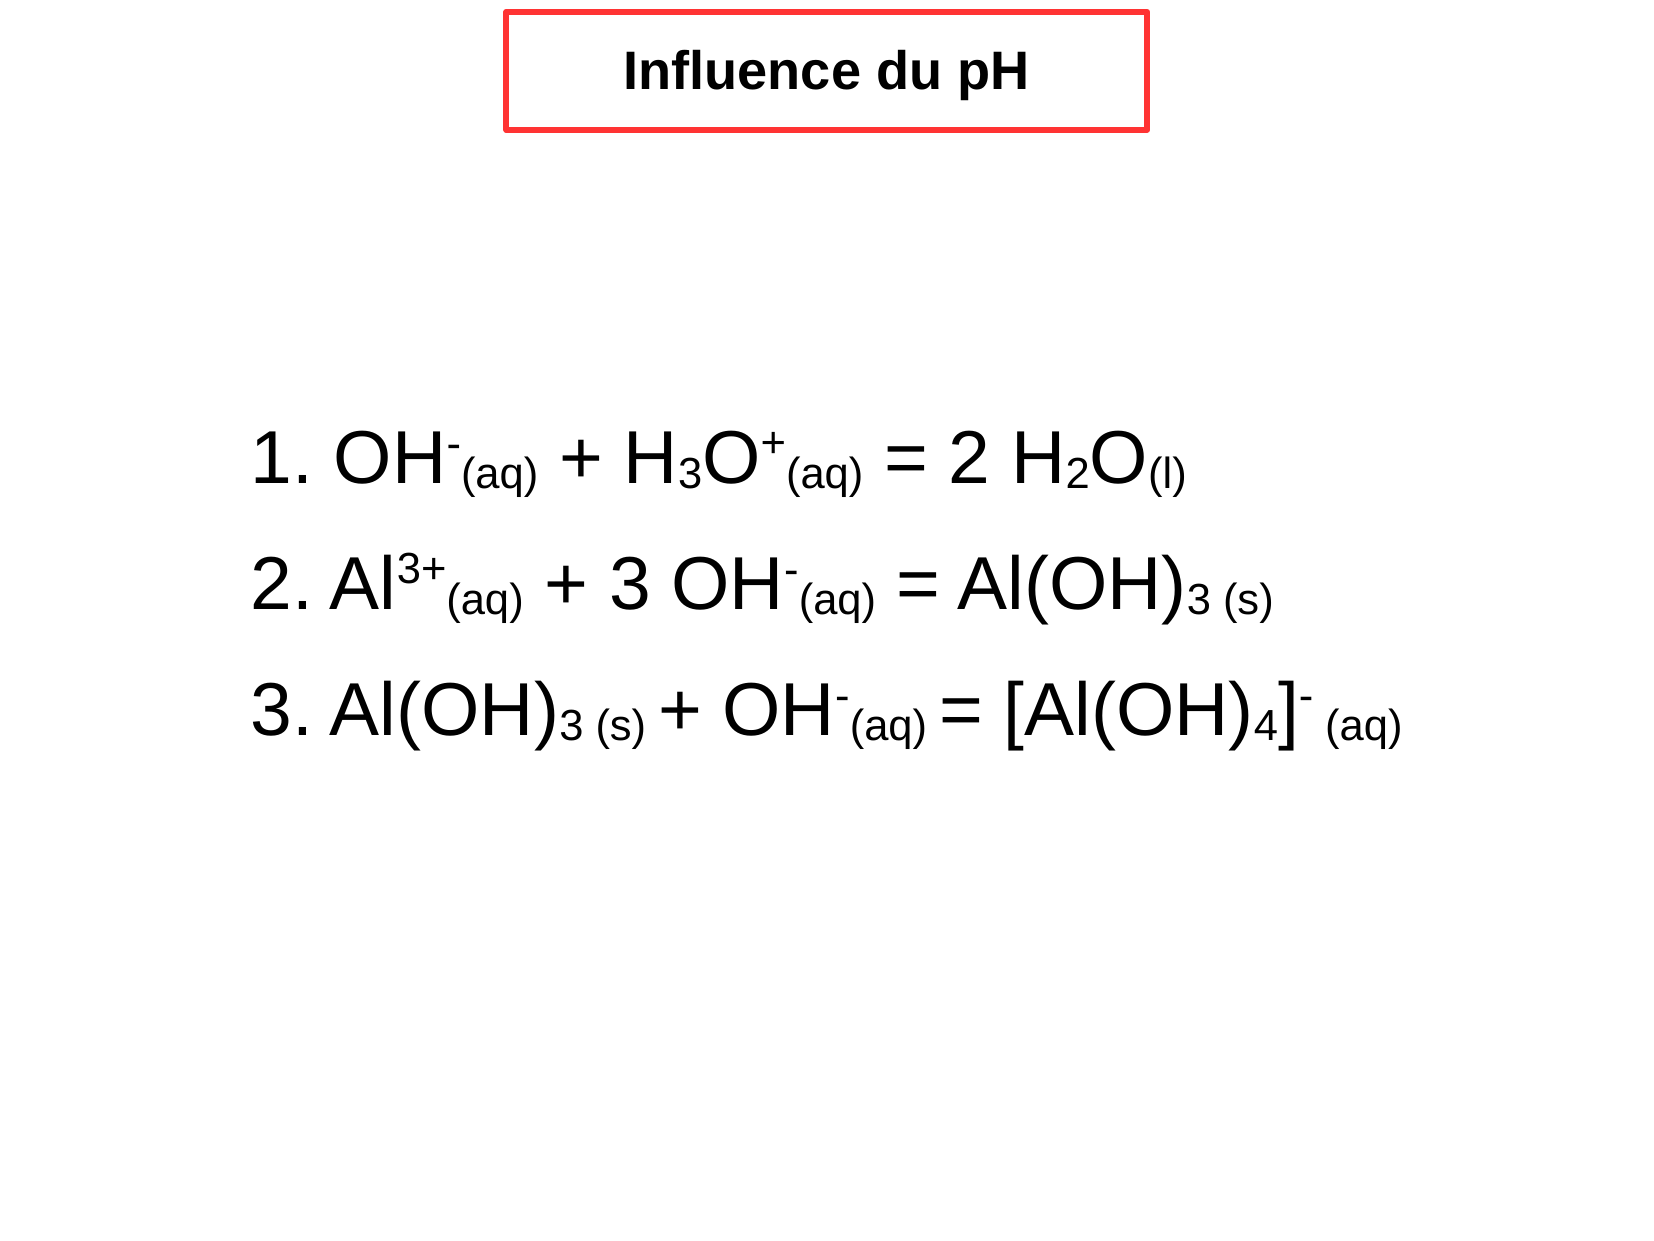

Influence du pH
1. OH-(aq) + H3O+(aq) = 2 H2O(l)
2. Al3+(aq) + 3 OH-(aq) = Al(OH)3 (s)
3. Al(OH)3 (s) + OH-(aq) = [Al(OH)4]- (aq)